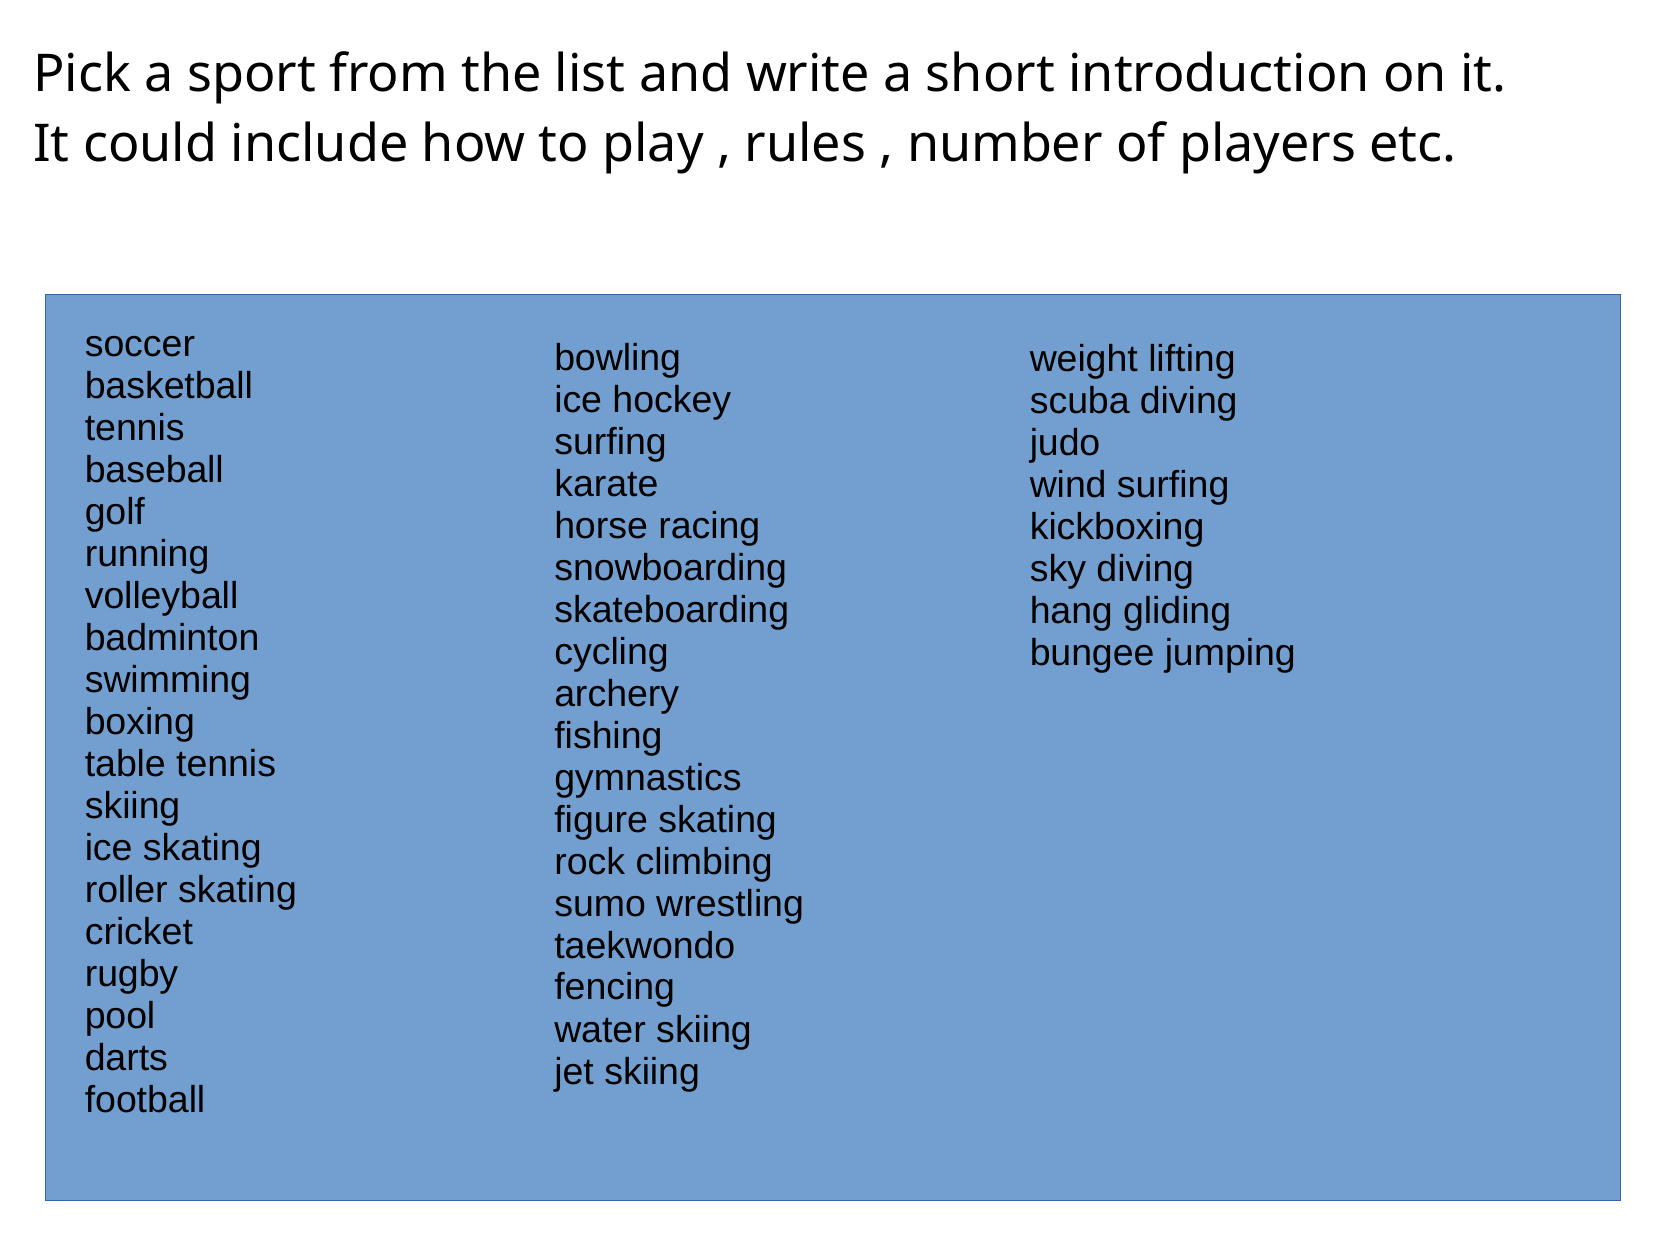

Pick a sport from the list and write a short introduction on it.
It could include how to play , rules , number of players etc.
soccer
basketball
tennis
baseball
golf
running
volleyball
badminton
swimming
boxing
table tennis
skiing
ice skating
roller skating
cricket
rugby
pool
darts
football
bowling
ice hockey
surfing
karate
horse racing
snowboarding
skateboarding
cycling
archery
fishing
gymnastics
figure skating
rock climbing
sumo wrestling
taekwondo
fencing
water skiing
jet skiing
weight lifting
scuba diving
judo
wind surfing
kickboxing
sky diving
hang gliding
bungee jumping
4